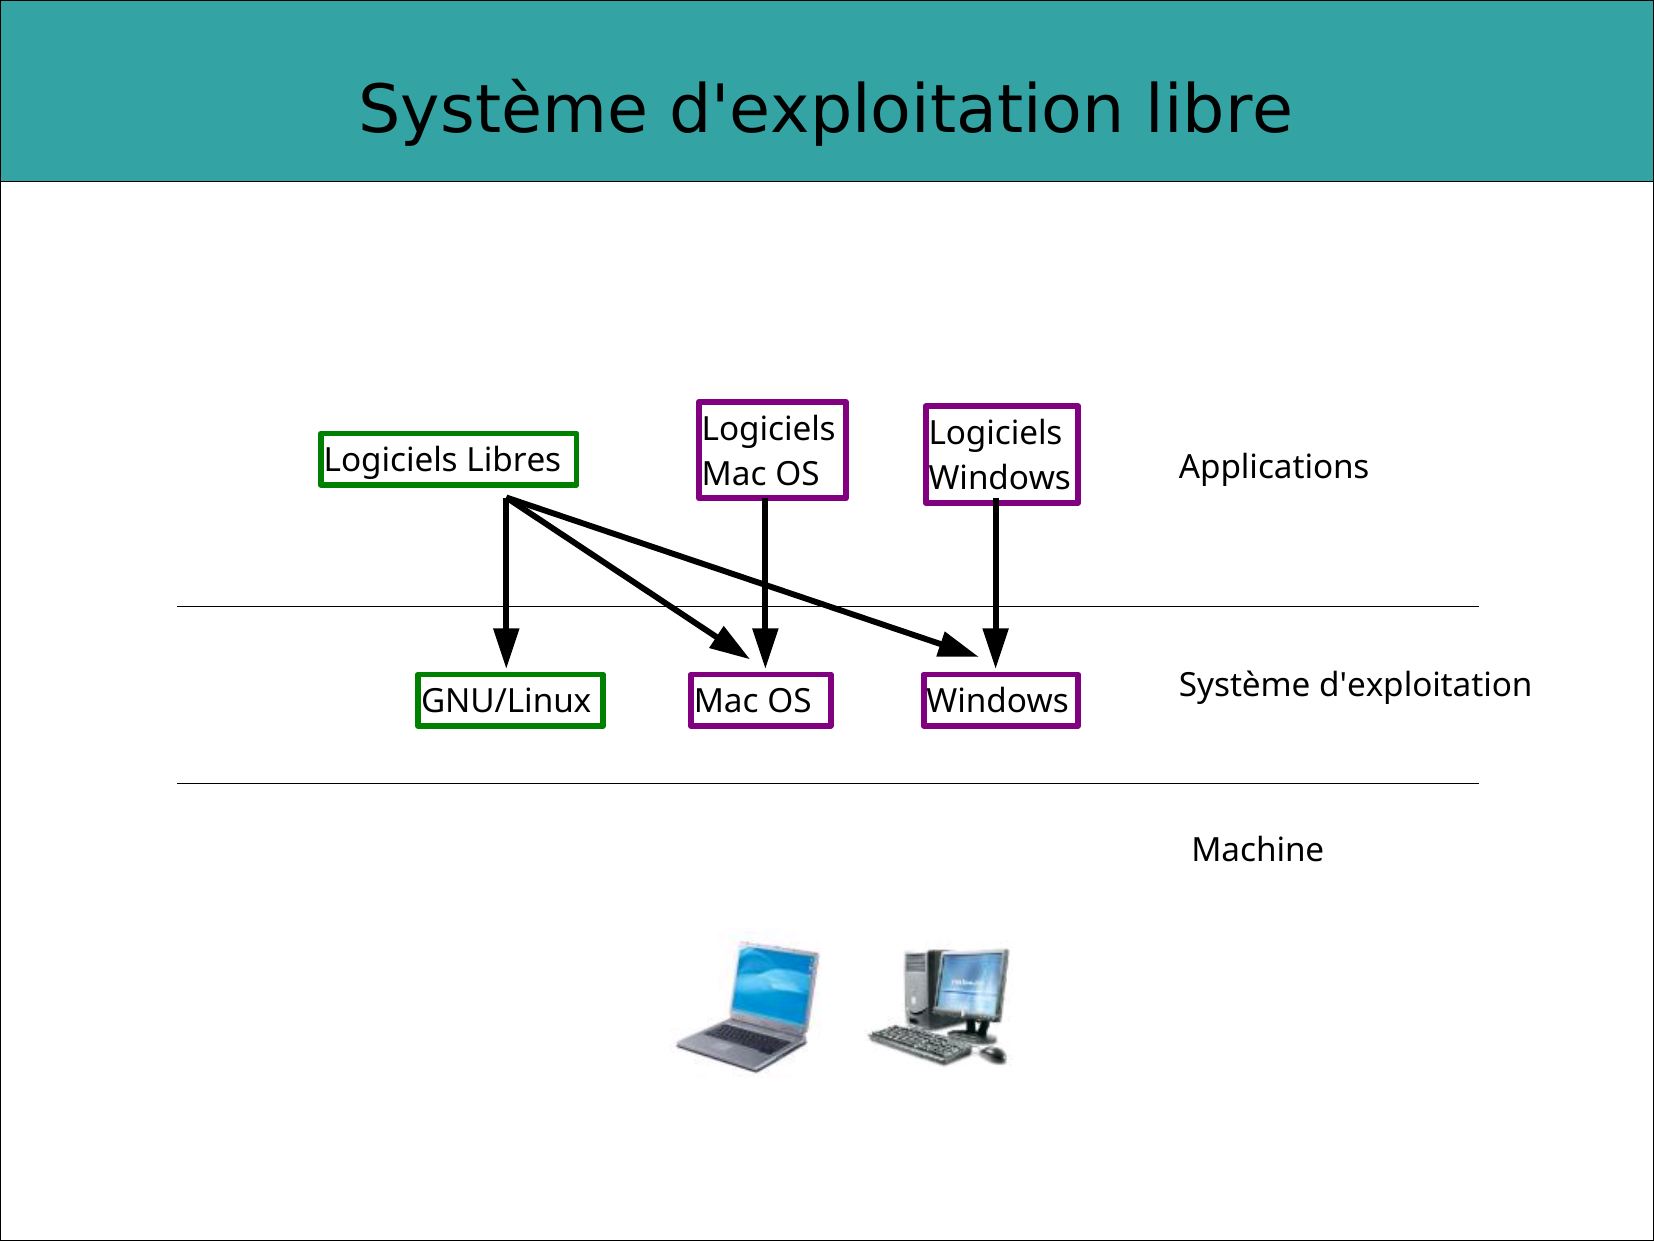

# Système d'exploitation libre
Logiciels
Mac OS
Logiciels
Windows
Logiciels Libres
Applications
Système d'exploitation
GNU/Linux
Mac OS
Windows
Machine